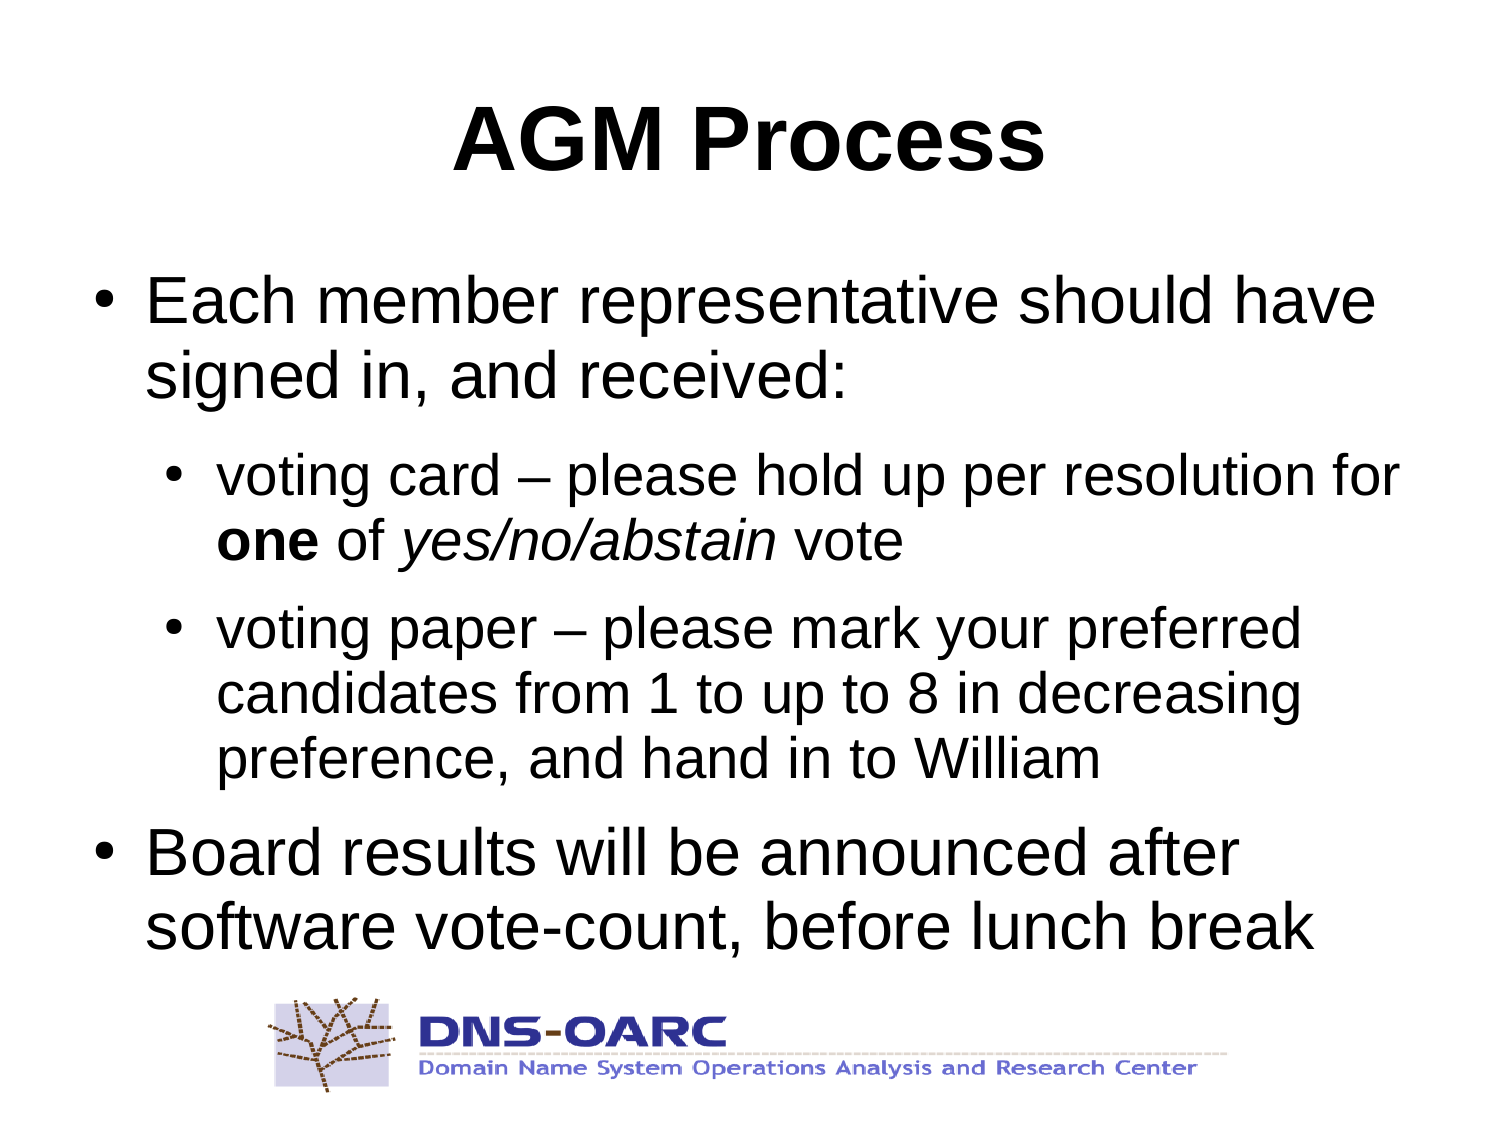

# AGM Process
Each member representative should have signed in, and received:
voting card – please hold up per resolution for one of yes/no/abstain vote
voting paper – please mark your preferred candidates from 1 to up to 8 in decreasing preference, and hand in to William
Board results will be announced after software vote-count, before lunch break